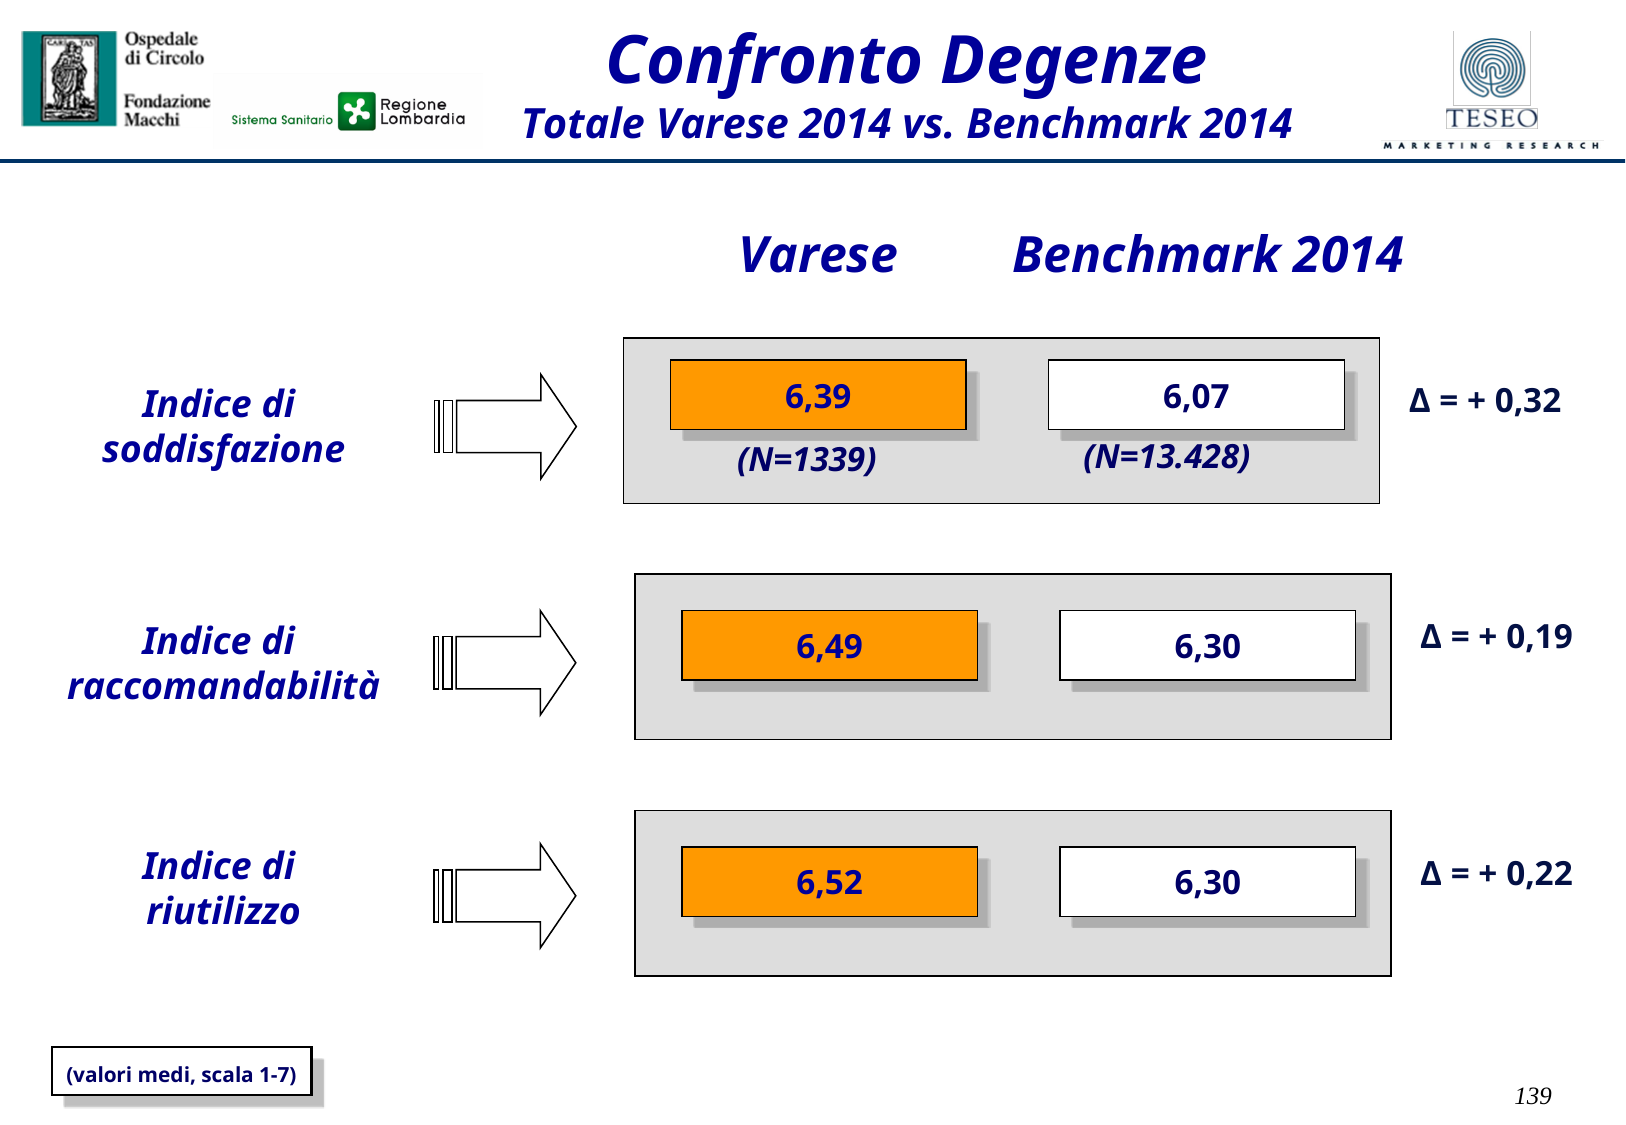

Confronto Degenze
Totale Varese 2014 vs. Benchmark 2014
Varese
Benchmark 2014
6,39
6,07
Indice di
soddisfazione
Δ = + 0,32
(N=13.428)
(N=1339)
Δ = + 0,19
Indice di
raccomandabilità
6,49
6,30
Indice di
riutilizzo
Δ = + 0,22
6,52
6,30
(valori medi, scala 1-7)